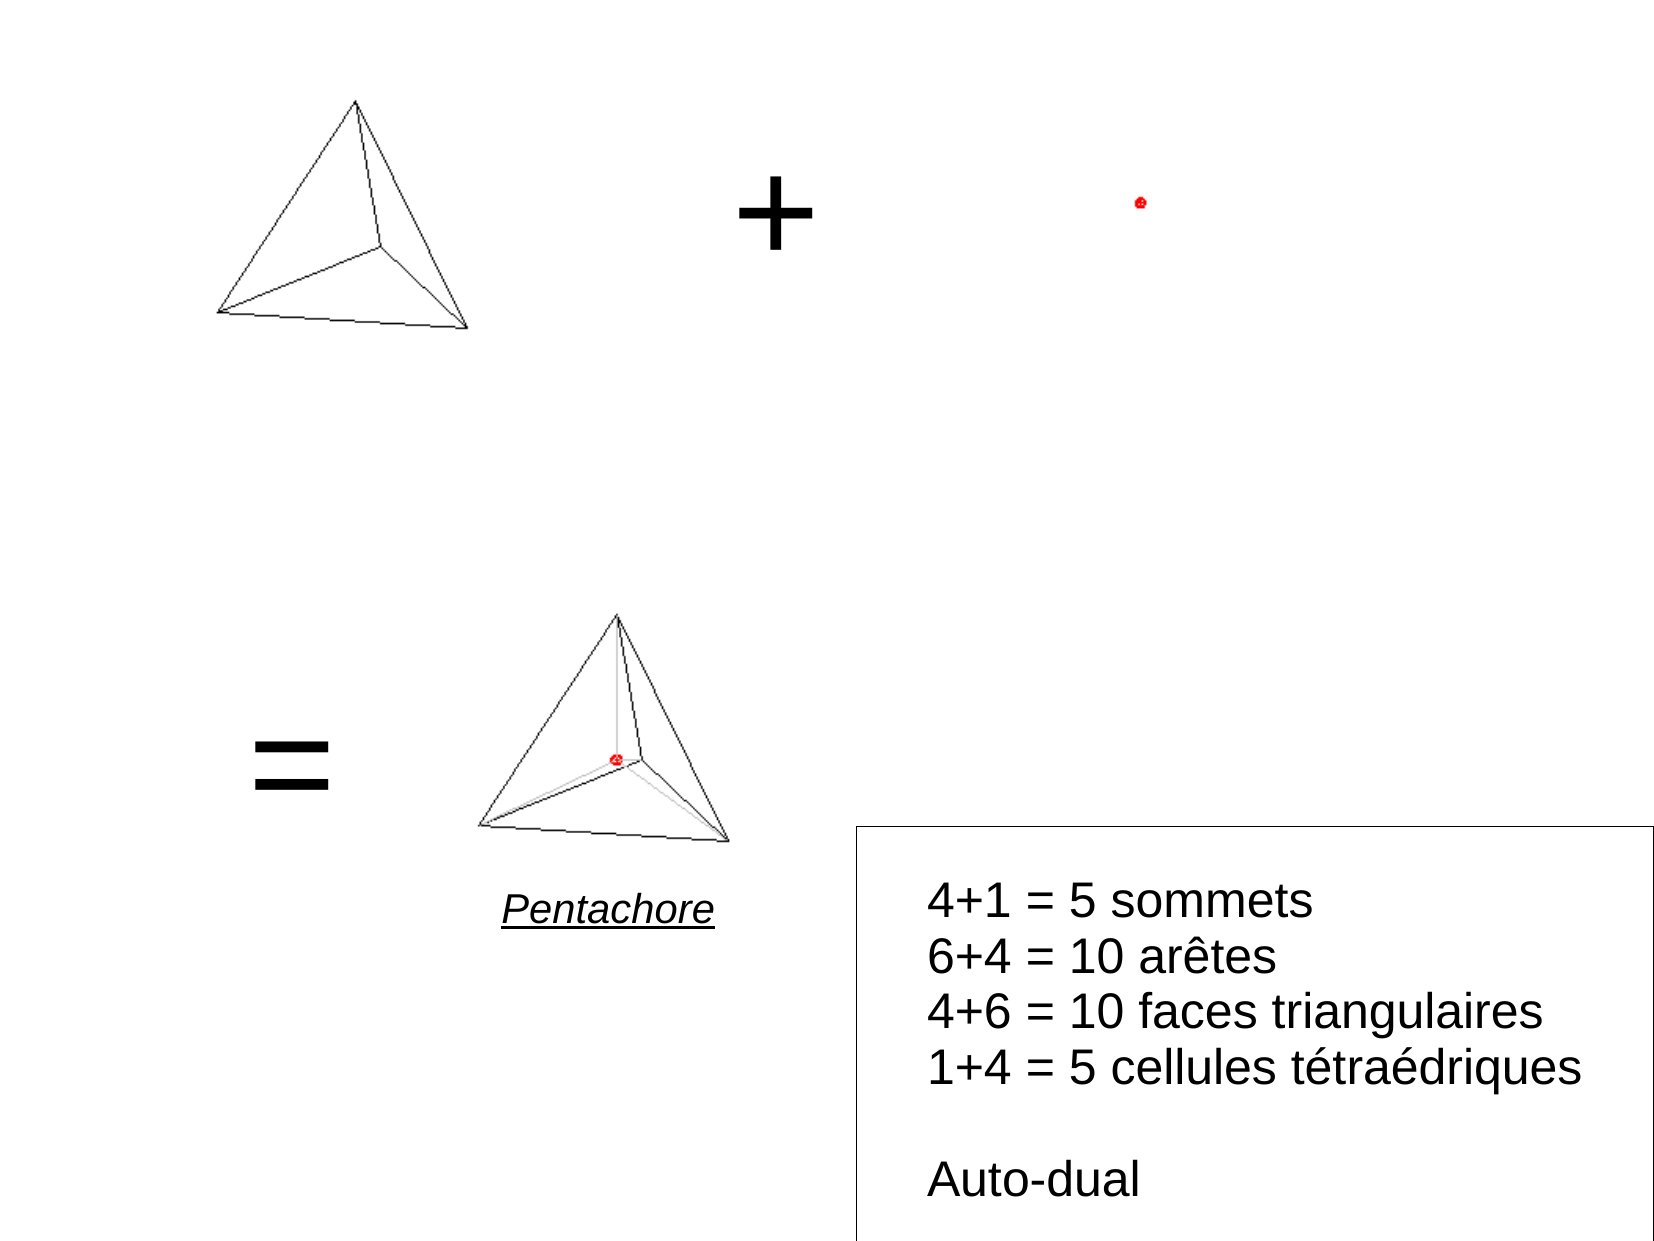

+
=
4+1 = 5 sommets
6+4 = 10 arêtes
4+6 = 10 faces triangulaires
1+4 = 5 cellules tétraédriques
Auto-dual
Pentachore